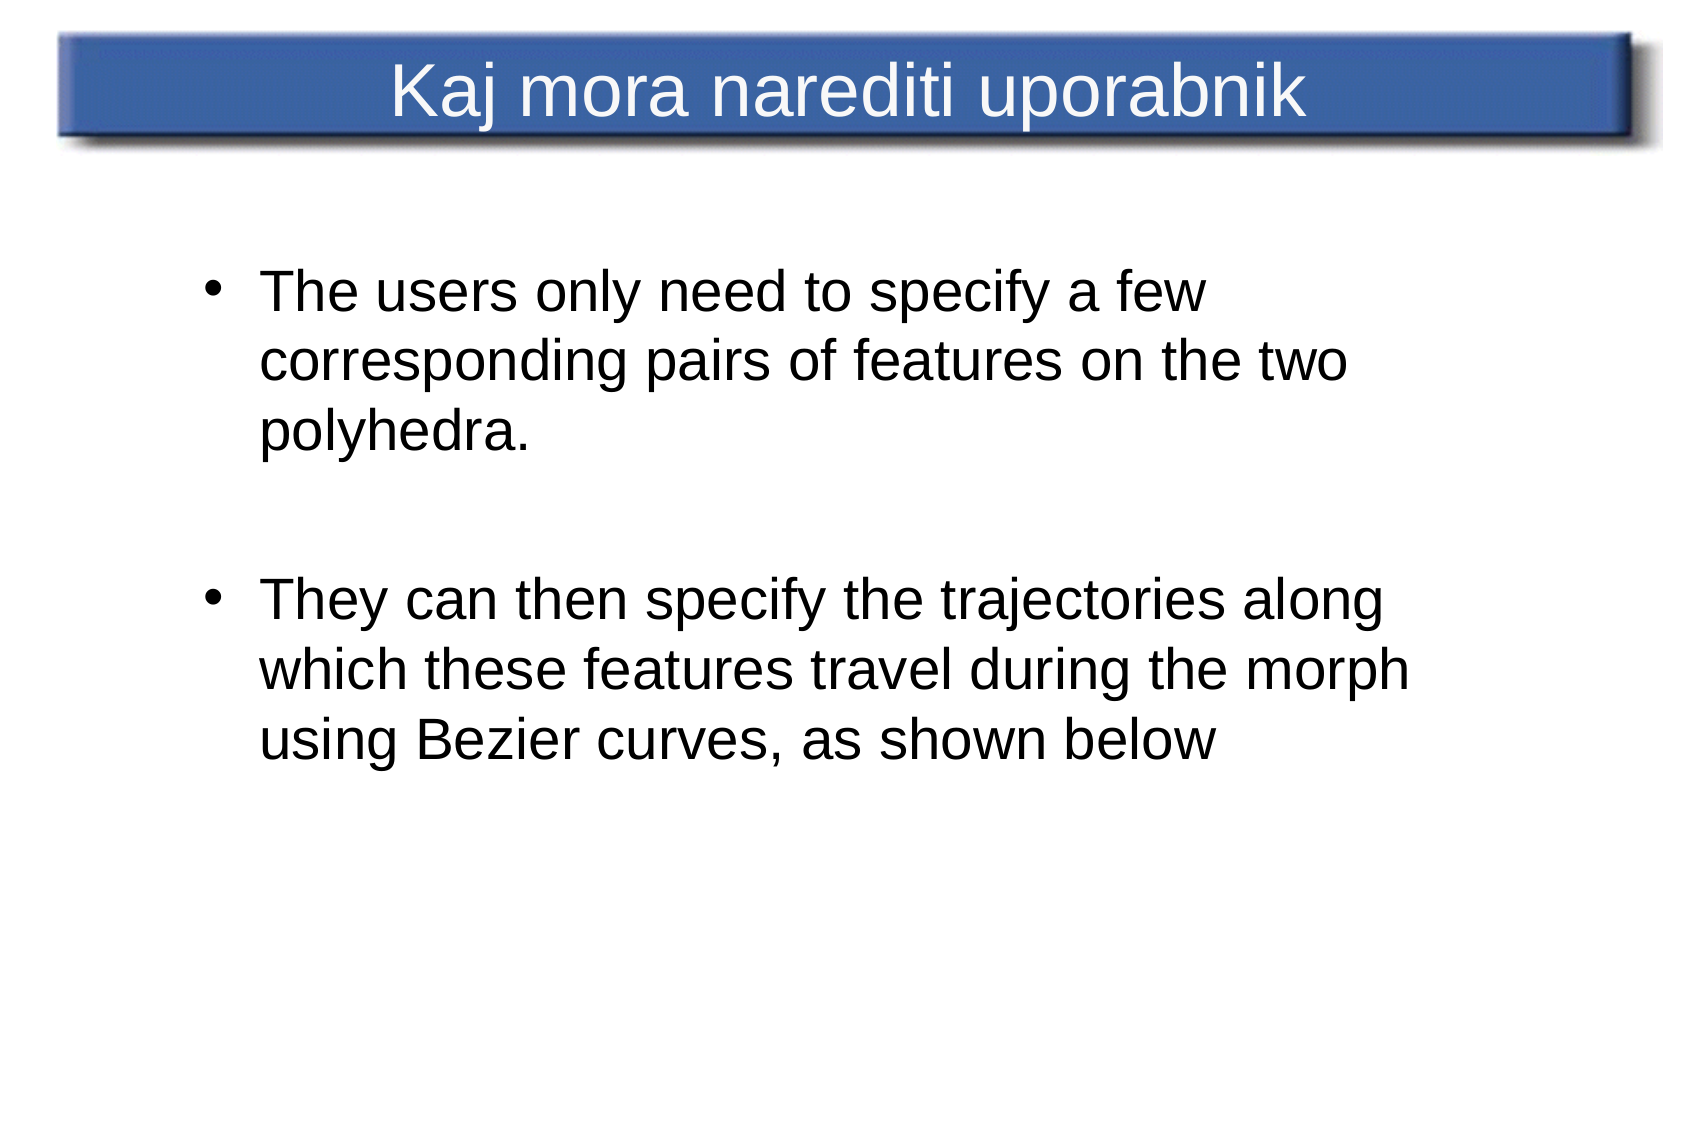

# Kaj mora narediti uporabnik
The users only need to specify a few corresponding pairs of features on the two polyhedra.
They can then specify the trajectories along which these features travel during the morph using Bezier curves, as shown below